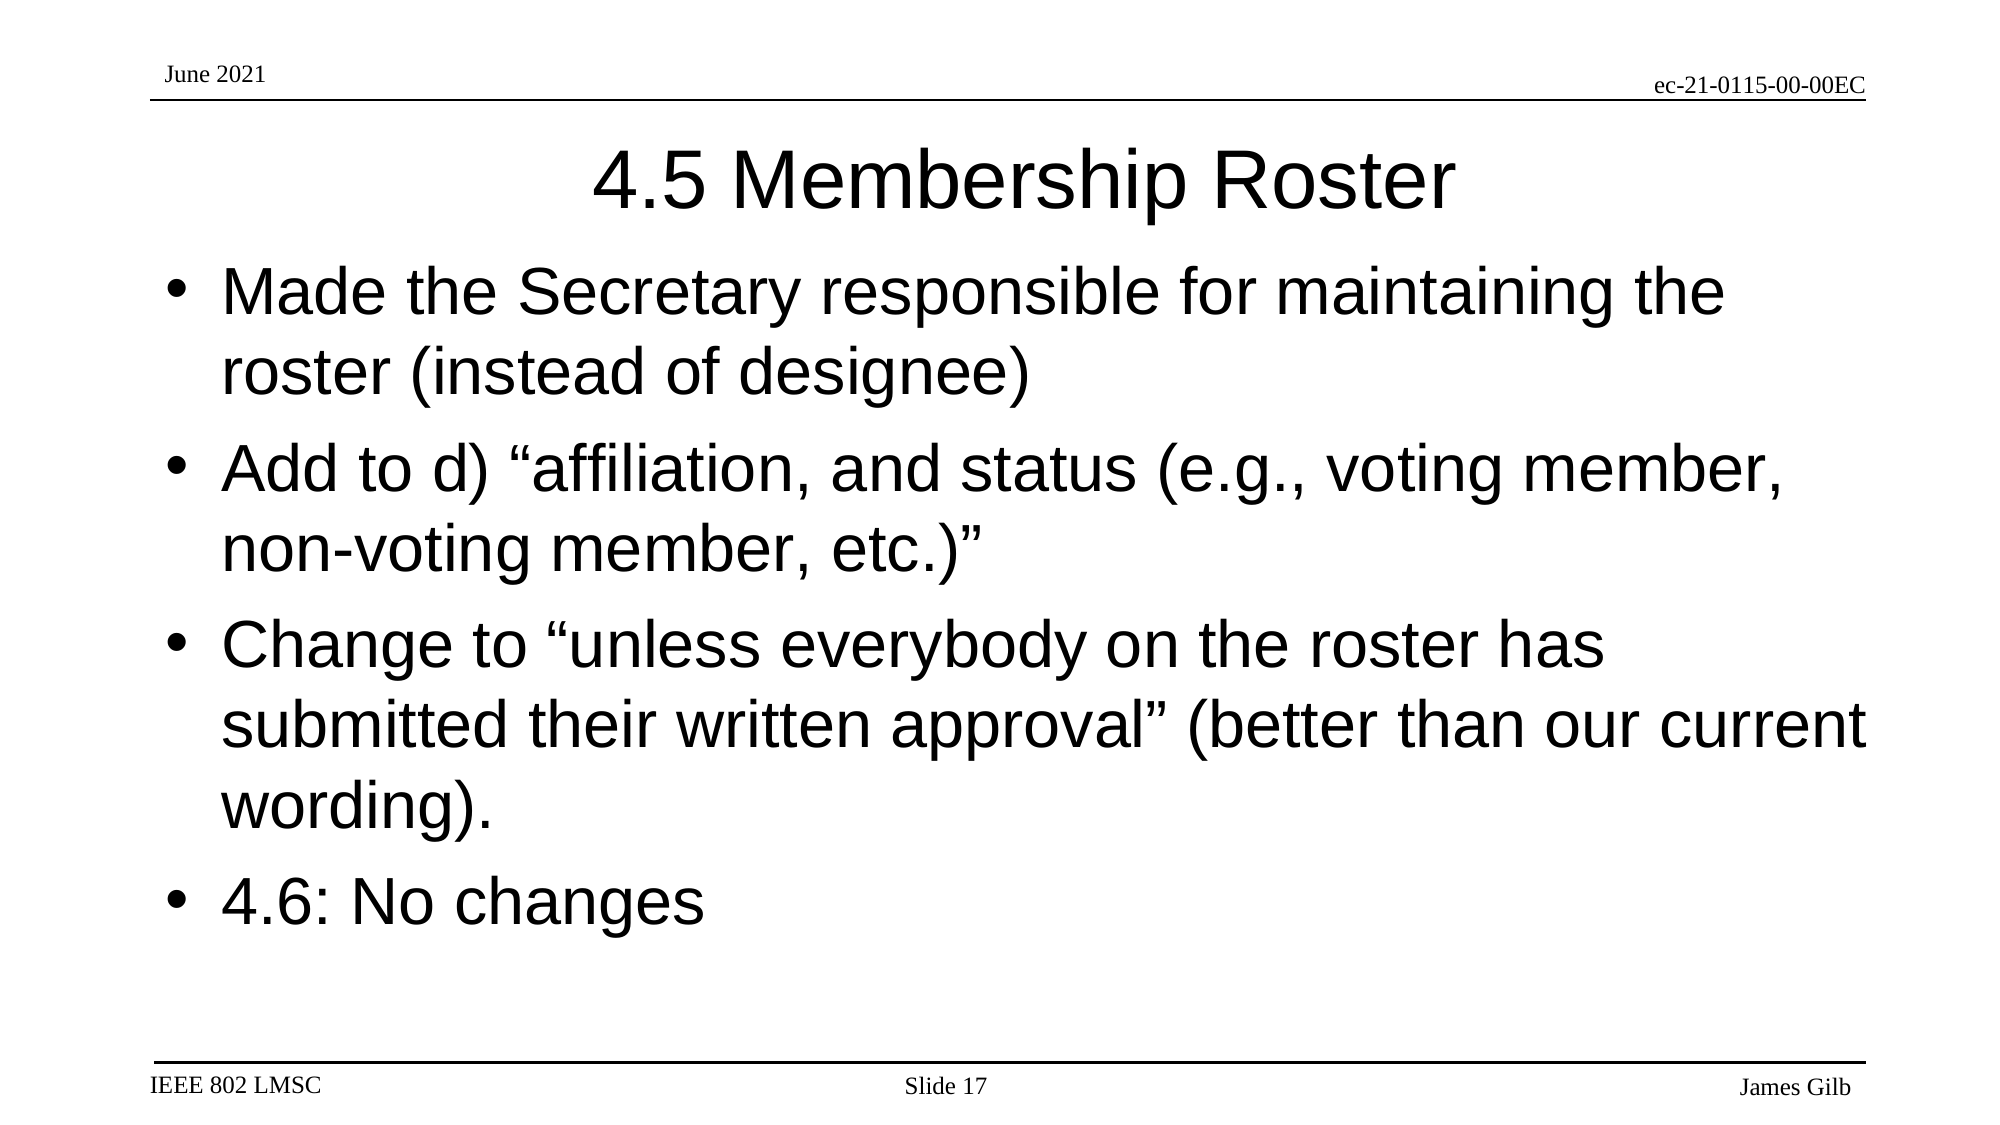

# 4.5 Membership Roster
Made the Secretary responsible for maintaining the roster (instead of designee)
Add to d) “affiliation, and status (e.g., voting member, non-voting member, etc.)”
Change to “unless everybody on the roster has submitted their written approval” (better than our current wording).
4.6: No changes
17